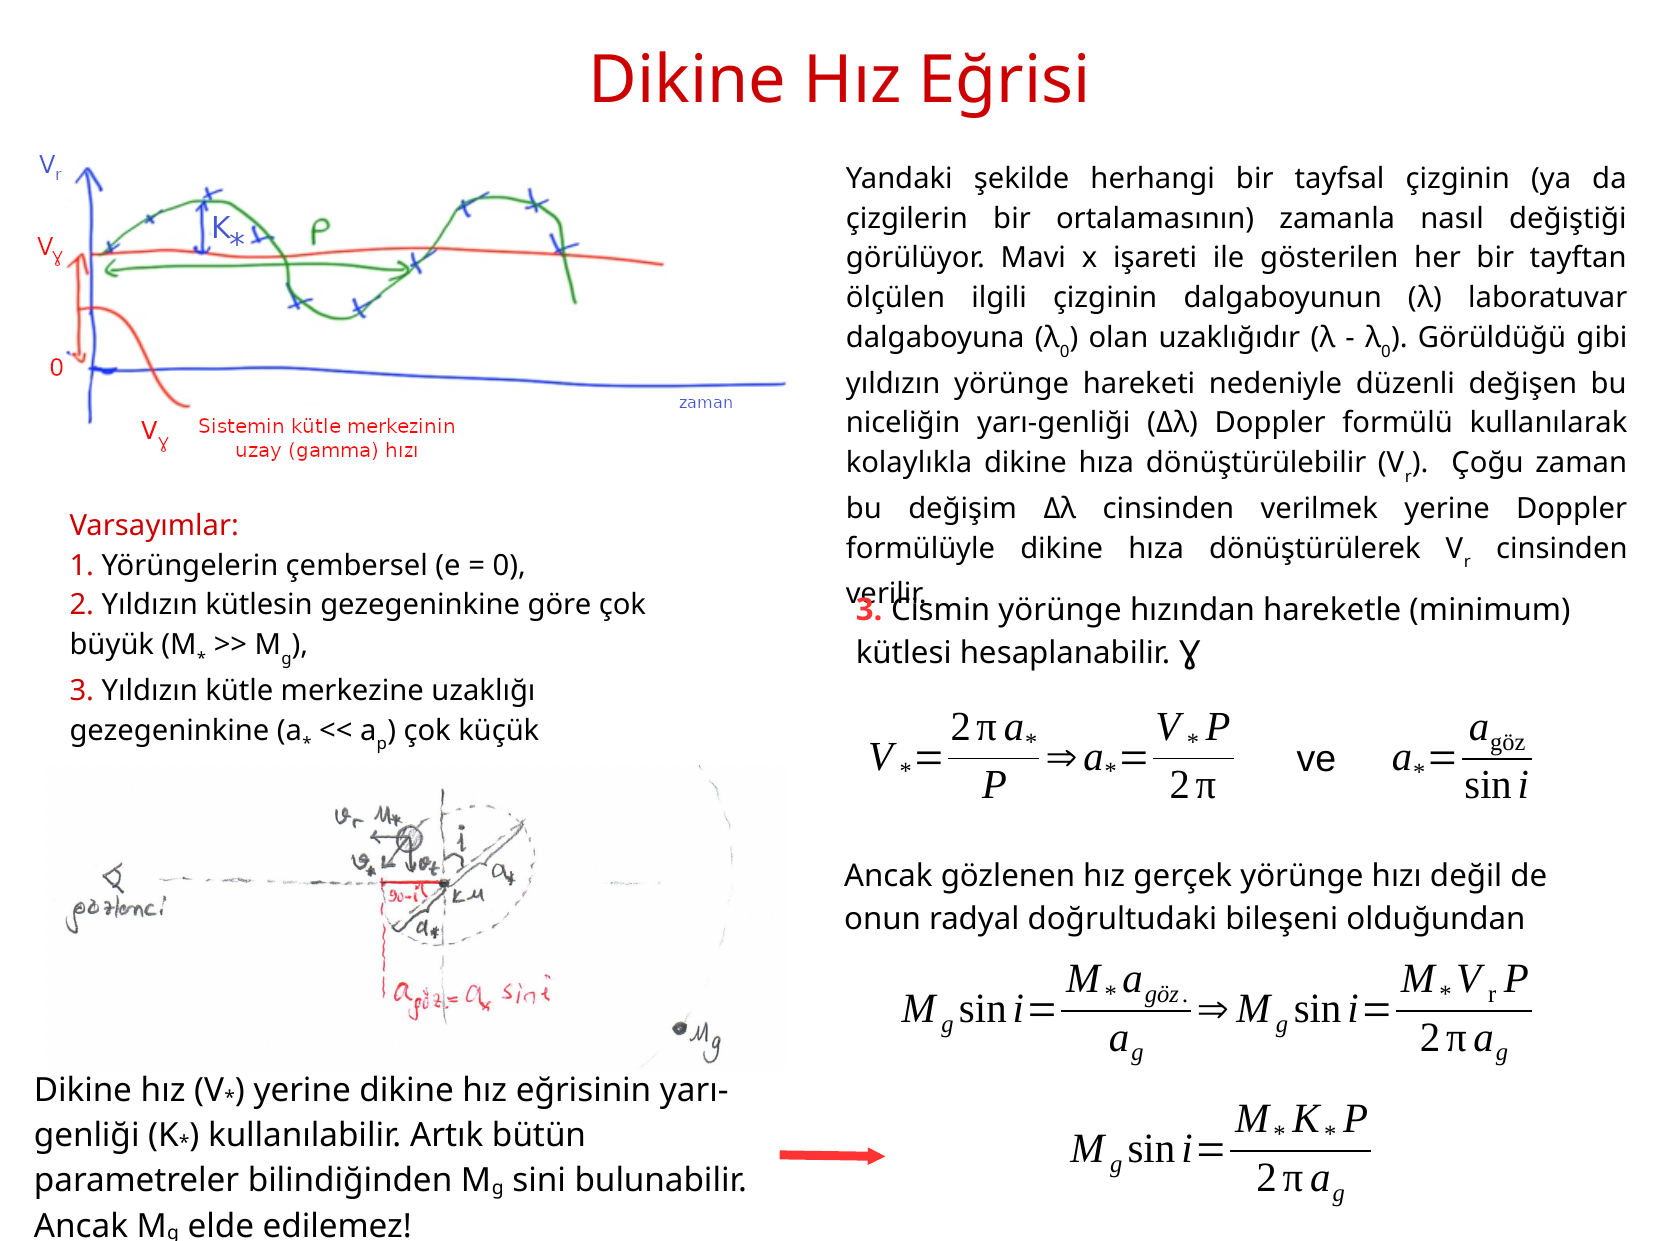

Dikine Hız Eğrisi
Yandaki şekilde herhangi bir tayfsal çizginin (ya da çizgilerin bir ortalamasının) zamanla nasıl değiştiği görülüyor. Mavi x işareti ile gösterilen her bir tayftan ölçülen ilgili çizginin dalgaboyunun (λ) laboratuvar dalgaboyuna (λ0) olan uzaklığıdır (λ - λ0). Görüldüğü gibi yıldızın yörünge hareketi nedeniyle düzenli değişen bu niceliğin yarı-genliği (Δλ) Doppler formülü kullanılarak kolaylıkla dikine hıza dönüştürülebilir (Vr). Çoğu zaman bu değişim Δλ cinsinden verilmek yerine Doppler formülüyle dikine hıza dönüştürülerek Vr cinsinden verilir.
Varsayımlar:
1. Yörüngelerin çembersel (e = 0),
2. Yıldızın kütlesin gezegeninkine göre çok büyük (M* >> Mg),
3. Yıldızın kütle merkezine uzaklığı gezegeninkine (a* << ap) çok küçük
3. Cismin yörünge hızından hareketle (minimum) kütlesi hesaplanabilir. Ɣ
ve
Ancak gözlenen hız gerçek yörünge hızı değil de onun radyal doğrultudaki bileşeni olduğundan
Dikine hız (V*) yerine dikine hız eğrisinin yarı-genliği (K*) kullanılabilir. Artık bütün parametreler bilindiğinden Mg sini bulunabilir. Ancak Mg elde edilemez!